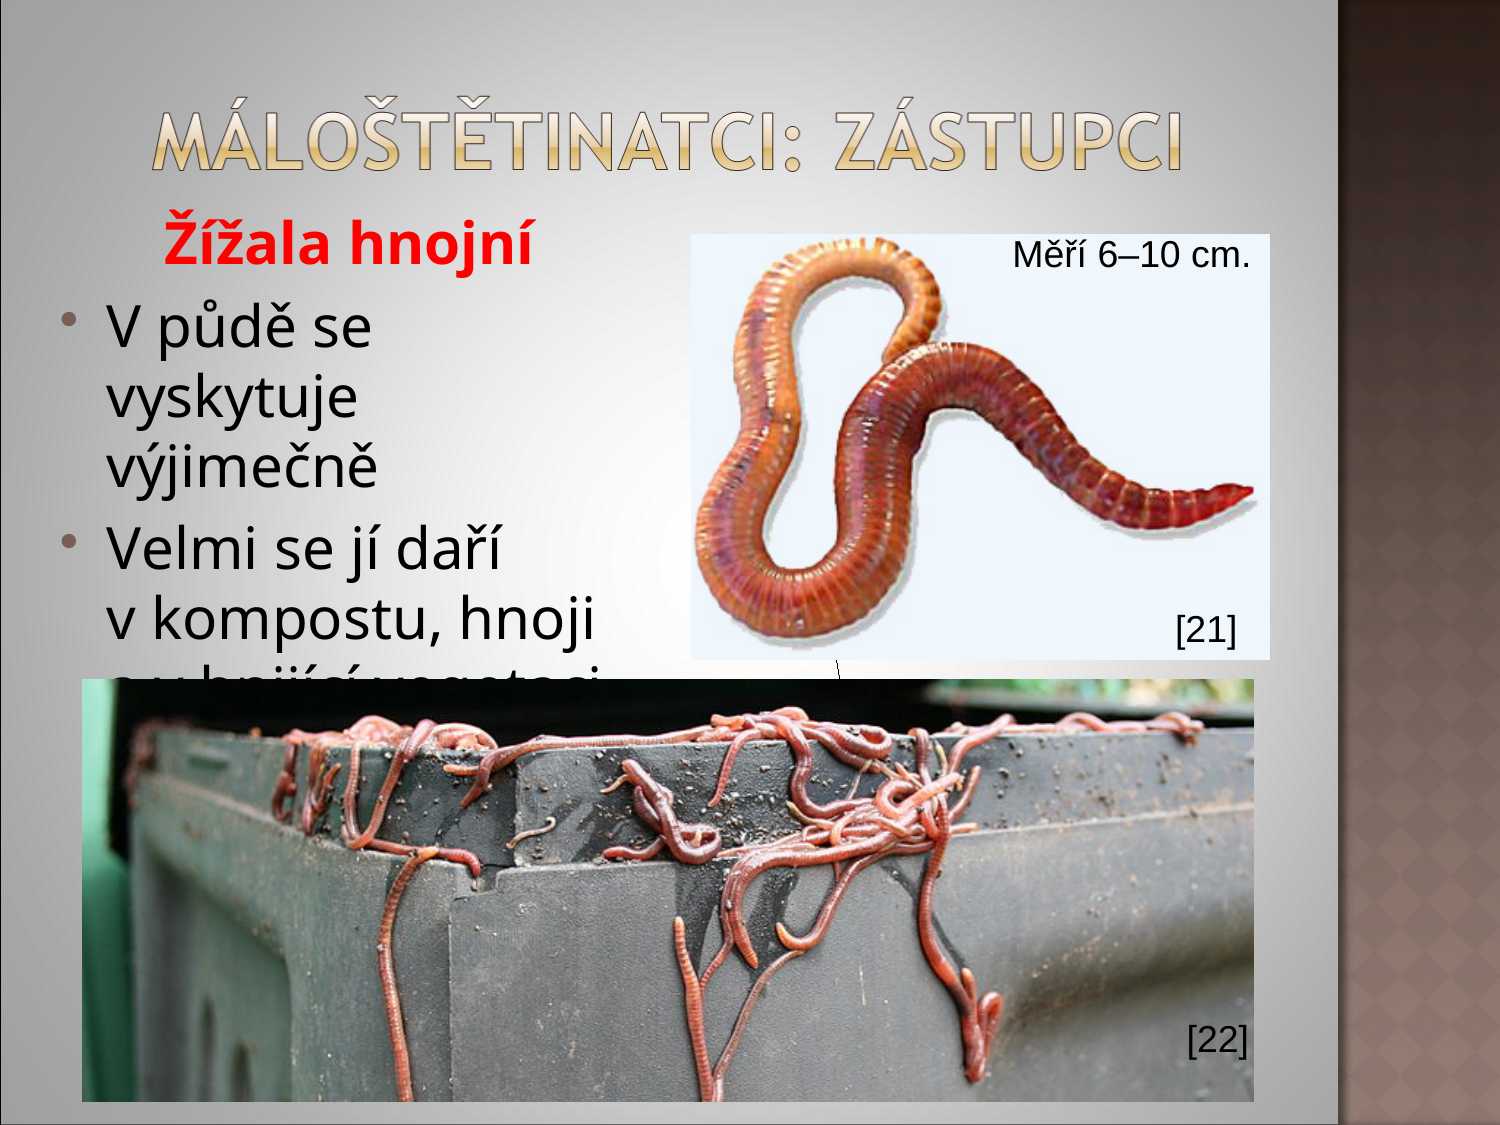

# Žížala hnojní
V půdě se vyskytuje výjimečně
Velmi se jí daří
v kompostu, hnoji a v hnijící vegetaci
Měří 6–10 cm.
[21]
[22]